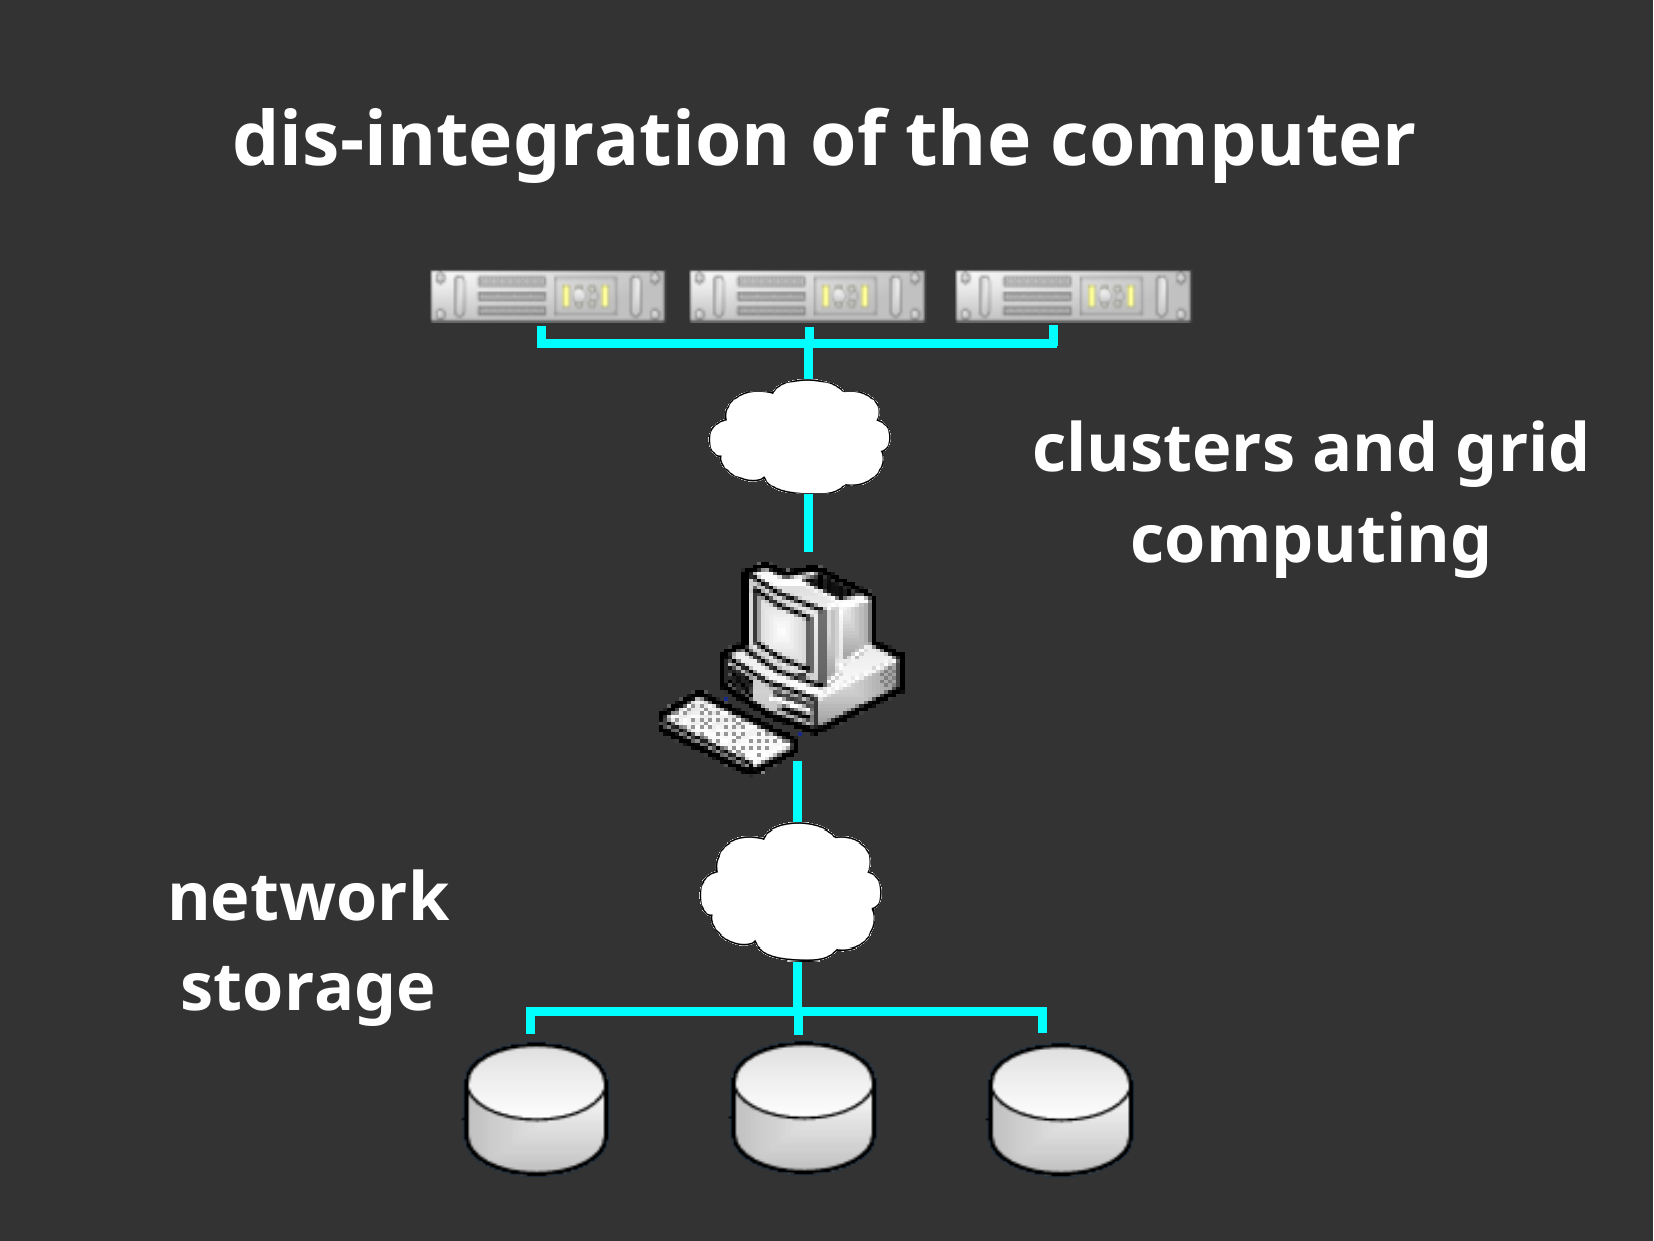

# dis-integration of the computer
clusters and grid
computing
network
storage